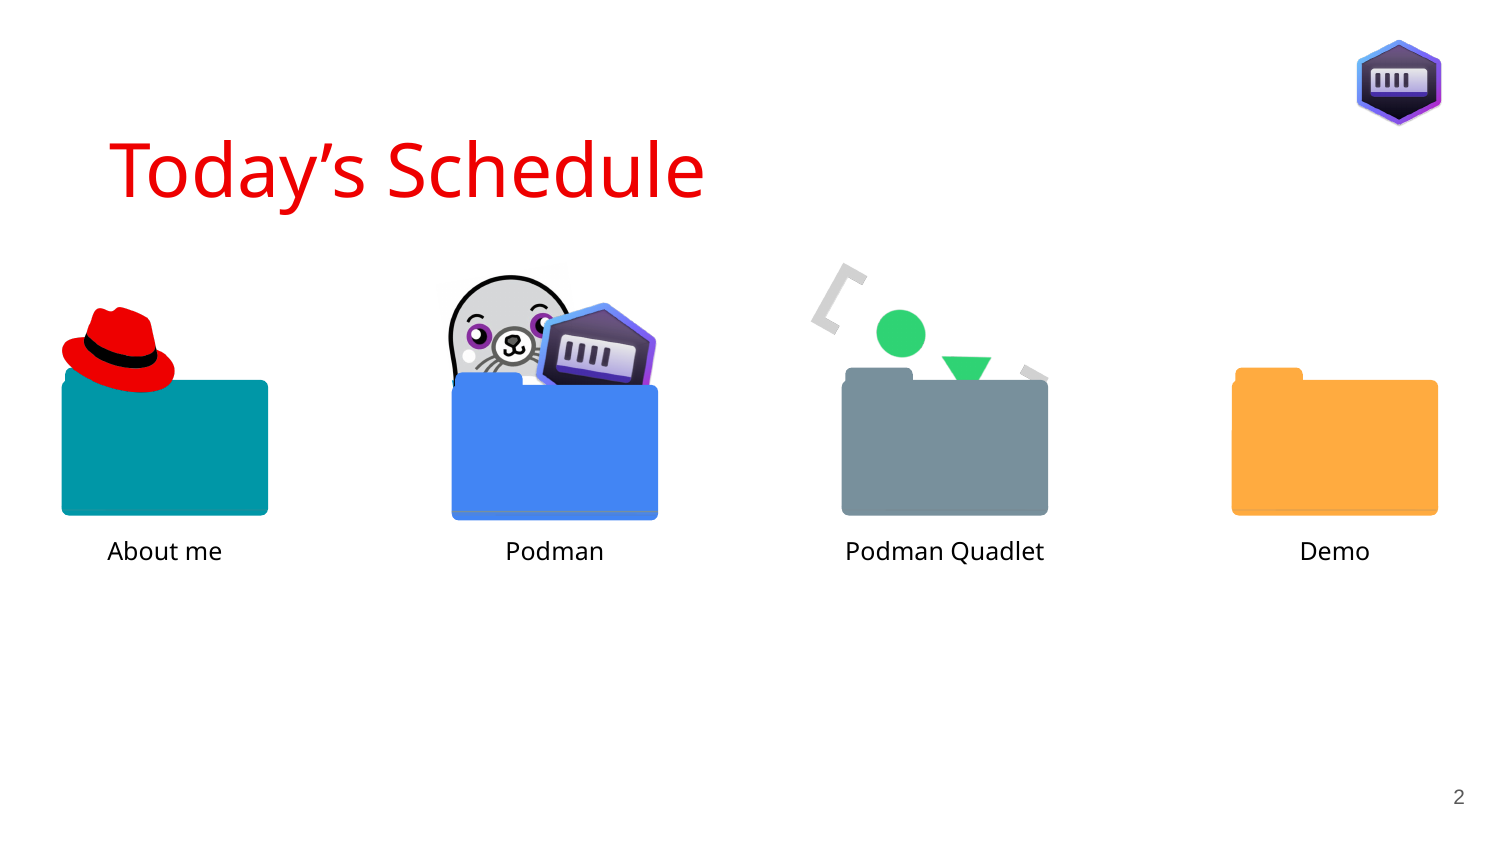

Today’s Schedule
About me
Podman
Podman Quadlet
Demo
2